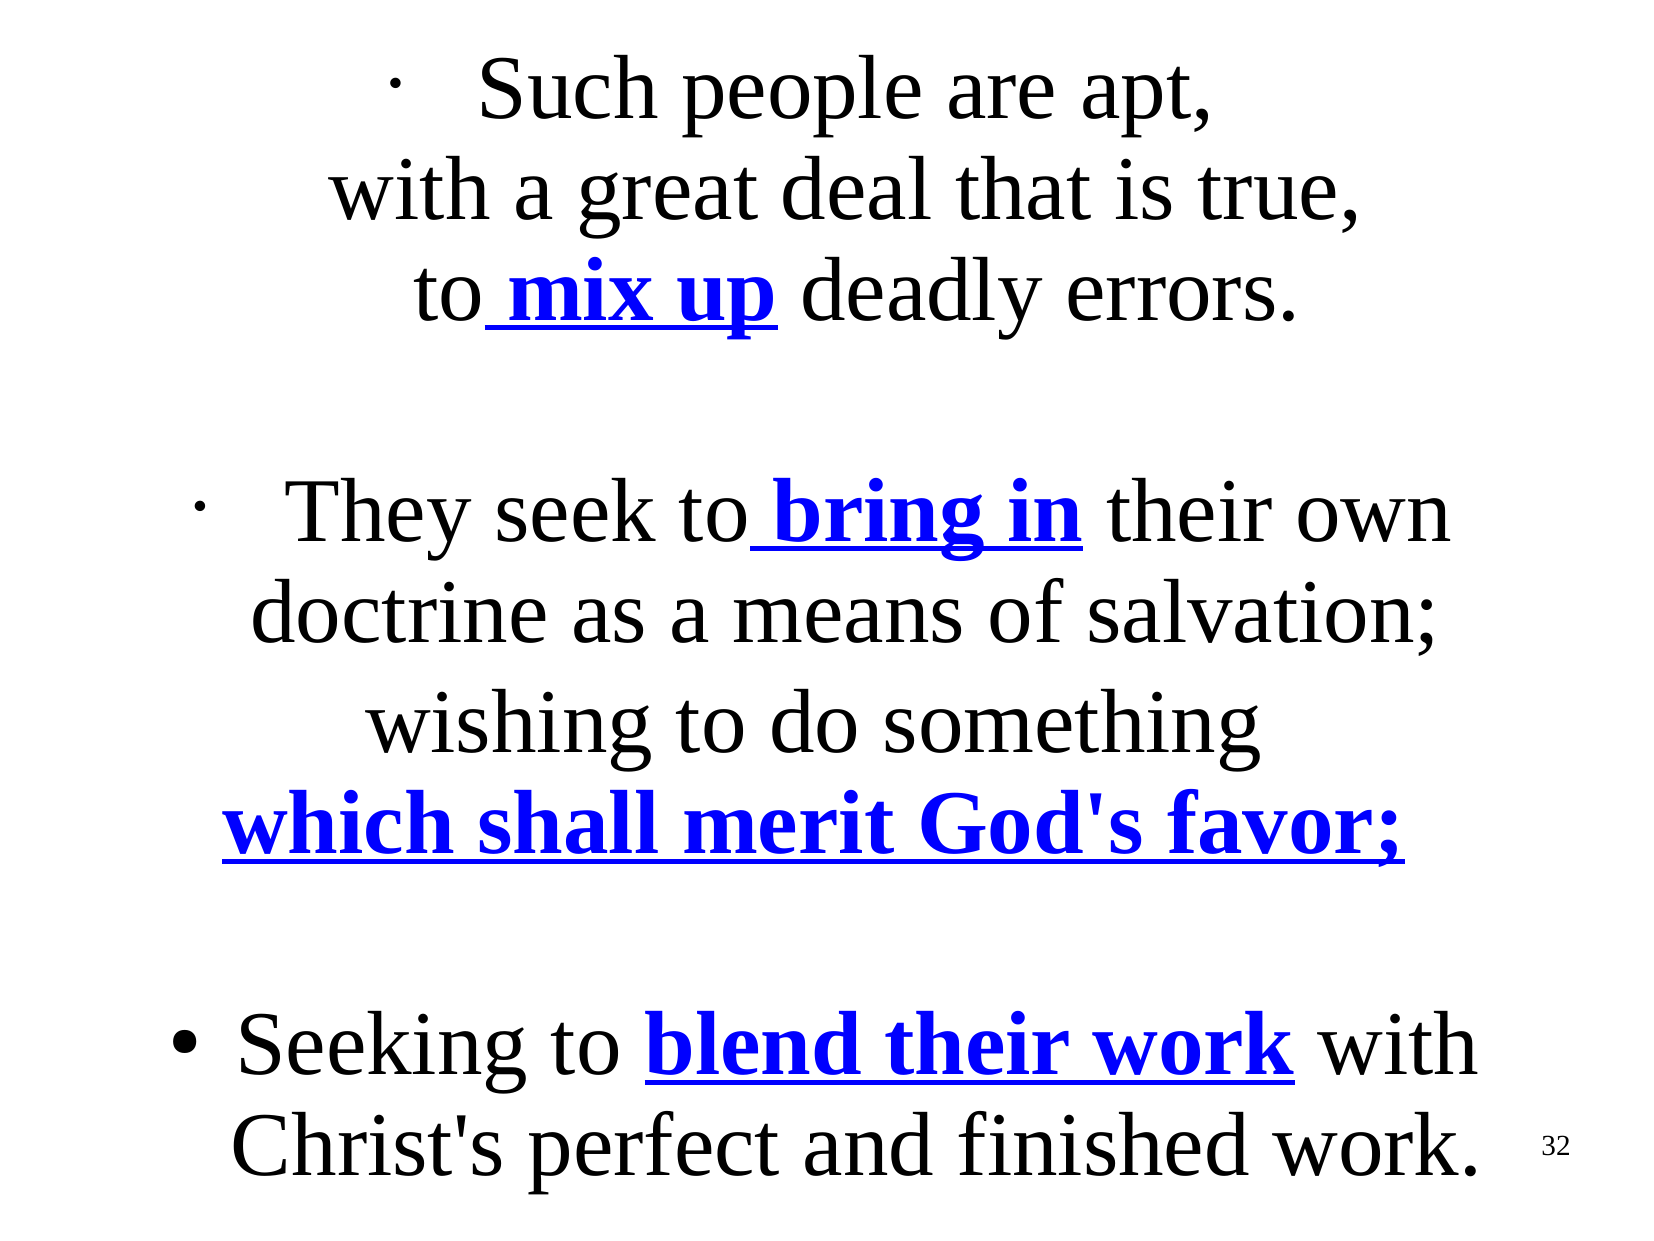

# Such people are apt, with a great deal that is true, to mix up deadly errors.
 They seek to bring in their own doctrine as a means of salvation;
wishing to do something
which shall merit God's favor;
Seeking to blend their work with Christ's perfect and finished work.
32